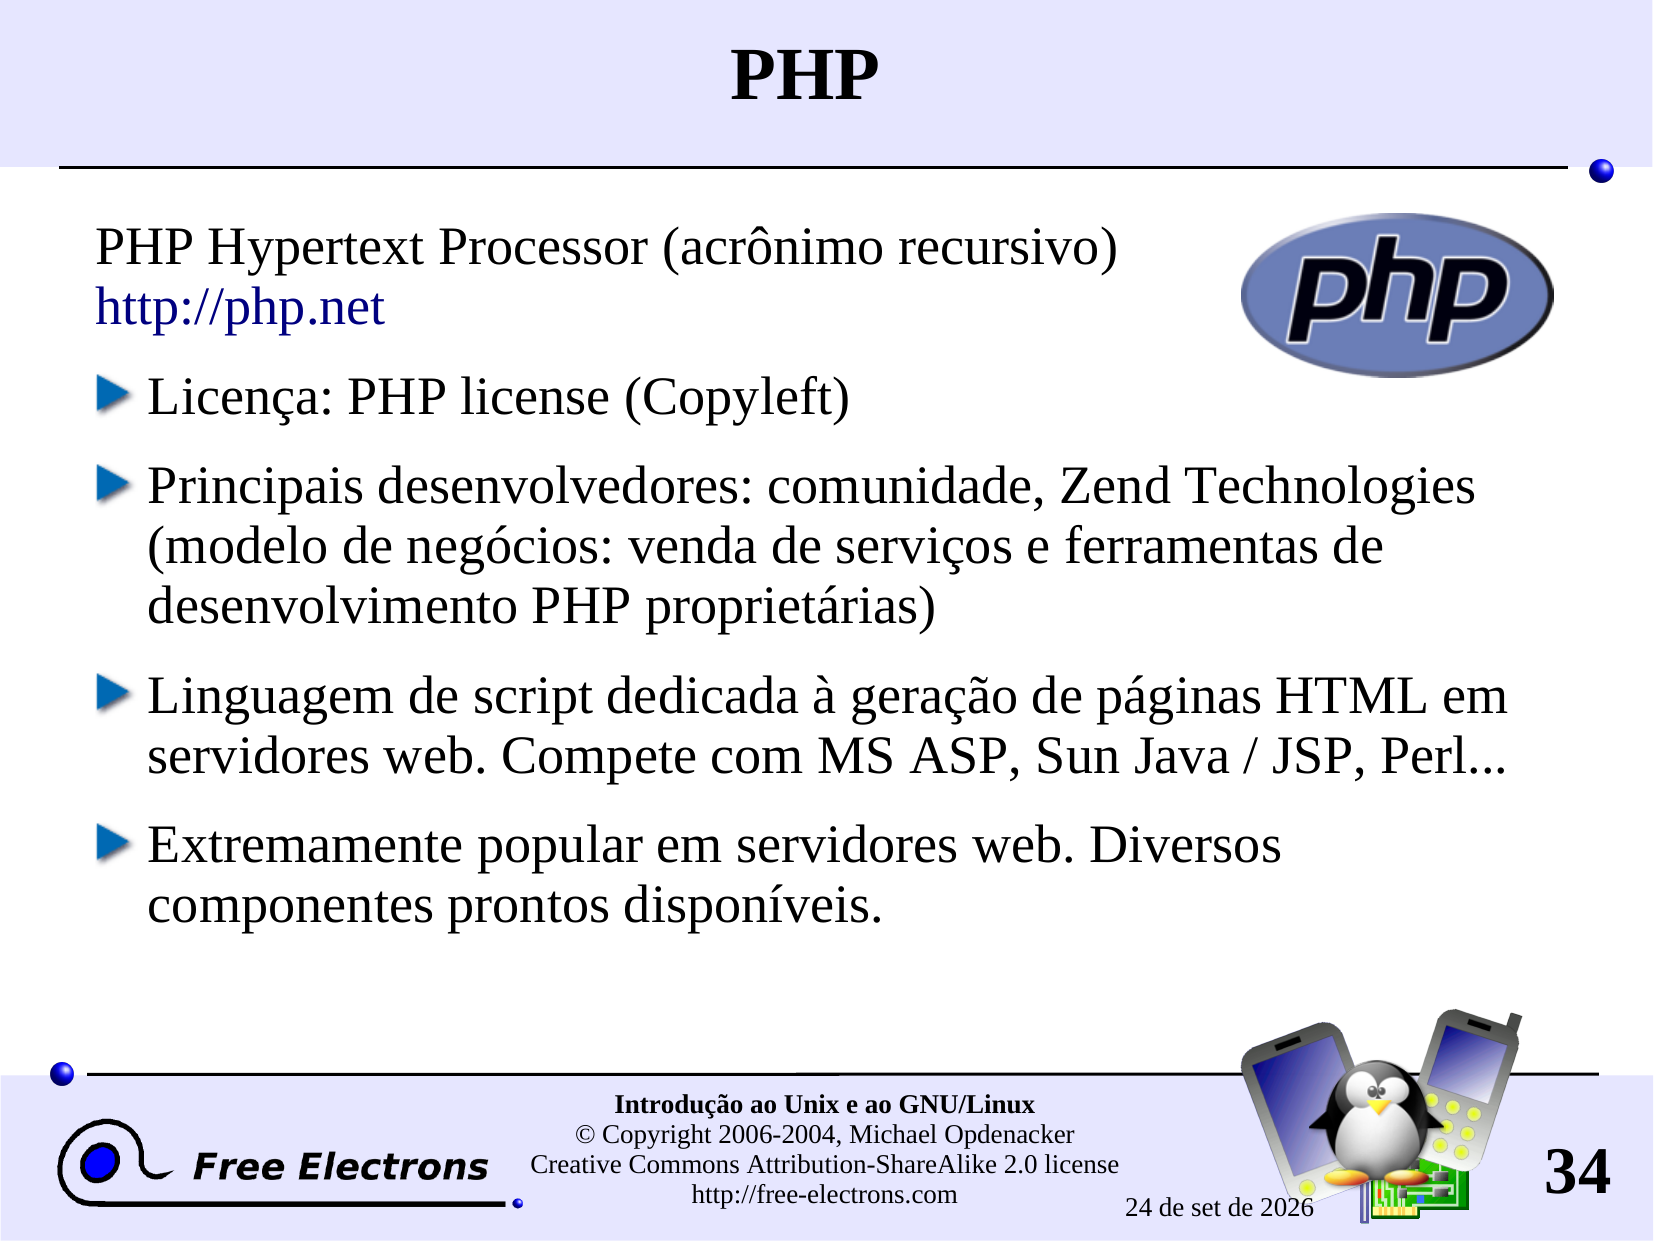

# PHP
PHP Hypertext Processor (acrônimo recursivo)
http://php.net
Licença: PHP license (Copyleft)
Principais desenvolvedores: comunidade, Zend Technologies (modelo de negócios: venda de serviços e ferramentas de desenvolvimento PHP proprietárias)
Linguagem de script dedicada à geração de páginas HTML em servidores web. Compete com MS ASP, Sun Java / JSP, Perl...
Extremamente popular em servidores web. Diversos componentes prontos disponíveis.